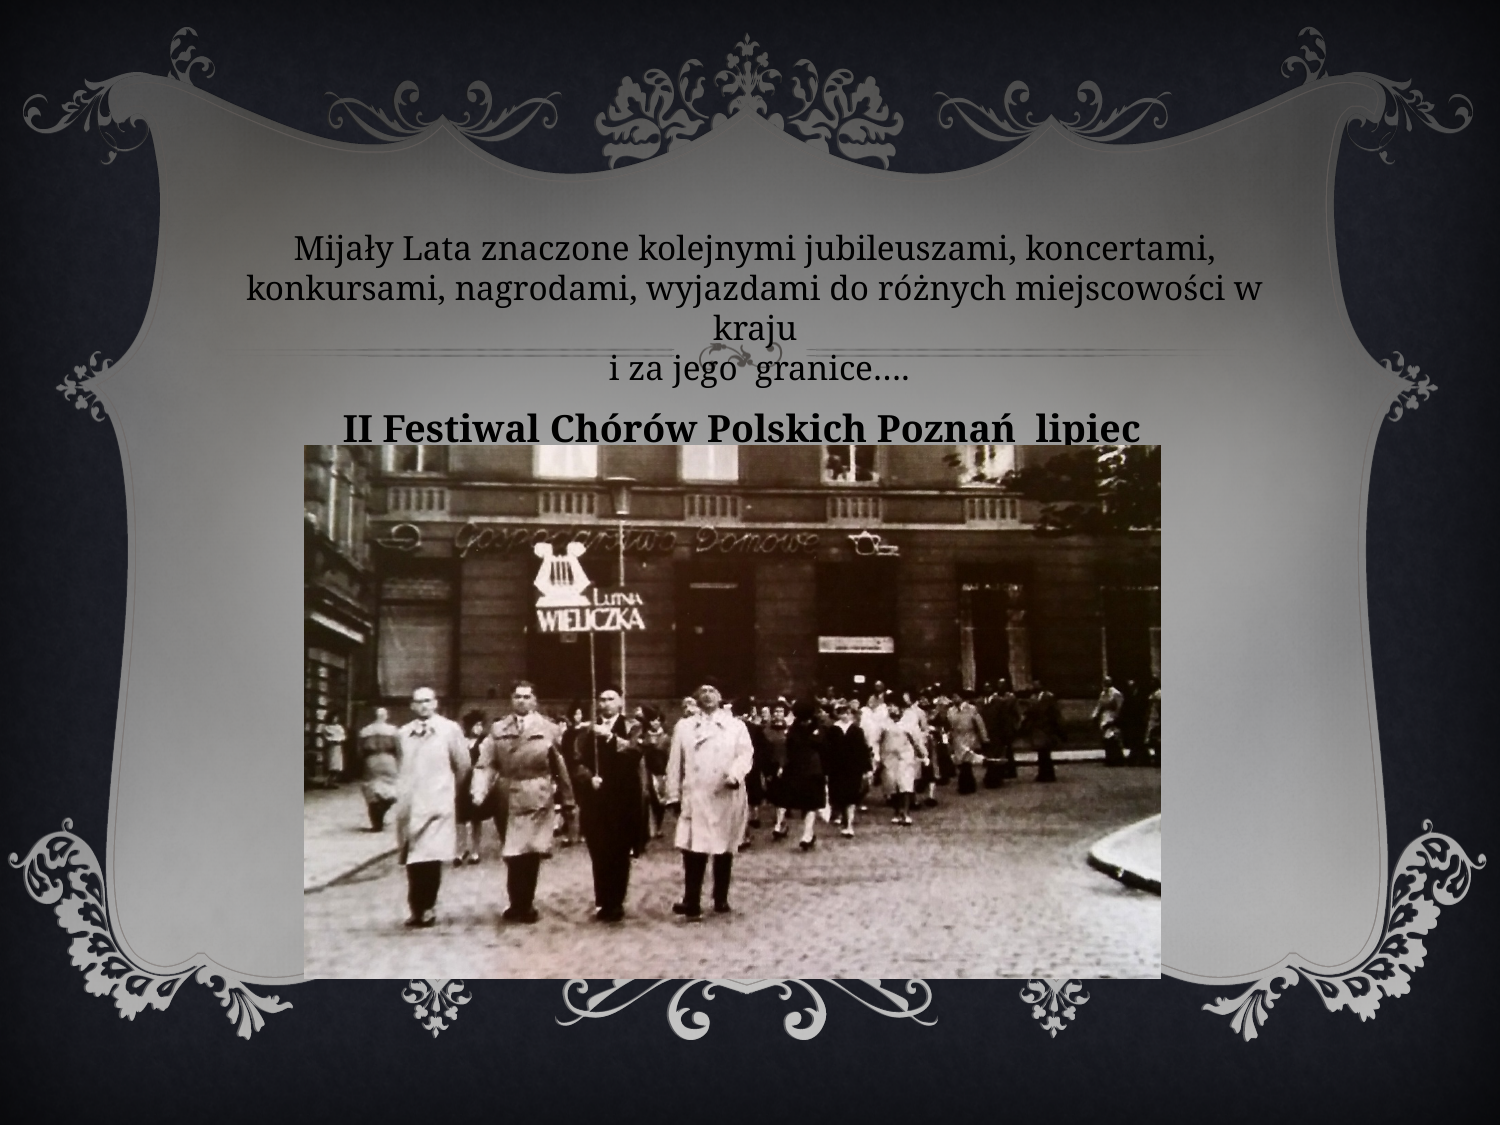

# Mijały Lata znaczone kolejnymi jubileuszami, koncertami, konkursami, nagrodami, wyjazdami do różnych miejscowości w kraju i za jego granice….
II Festiwal Chórów Polskich Poznań lipiec 1962 r.